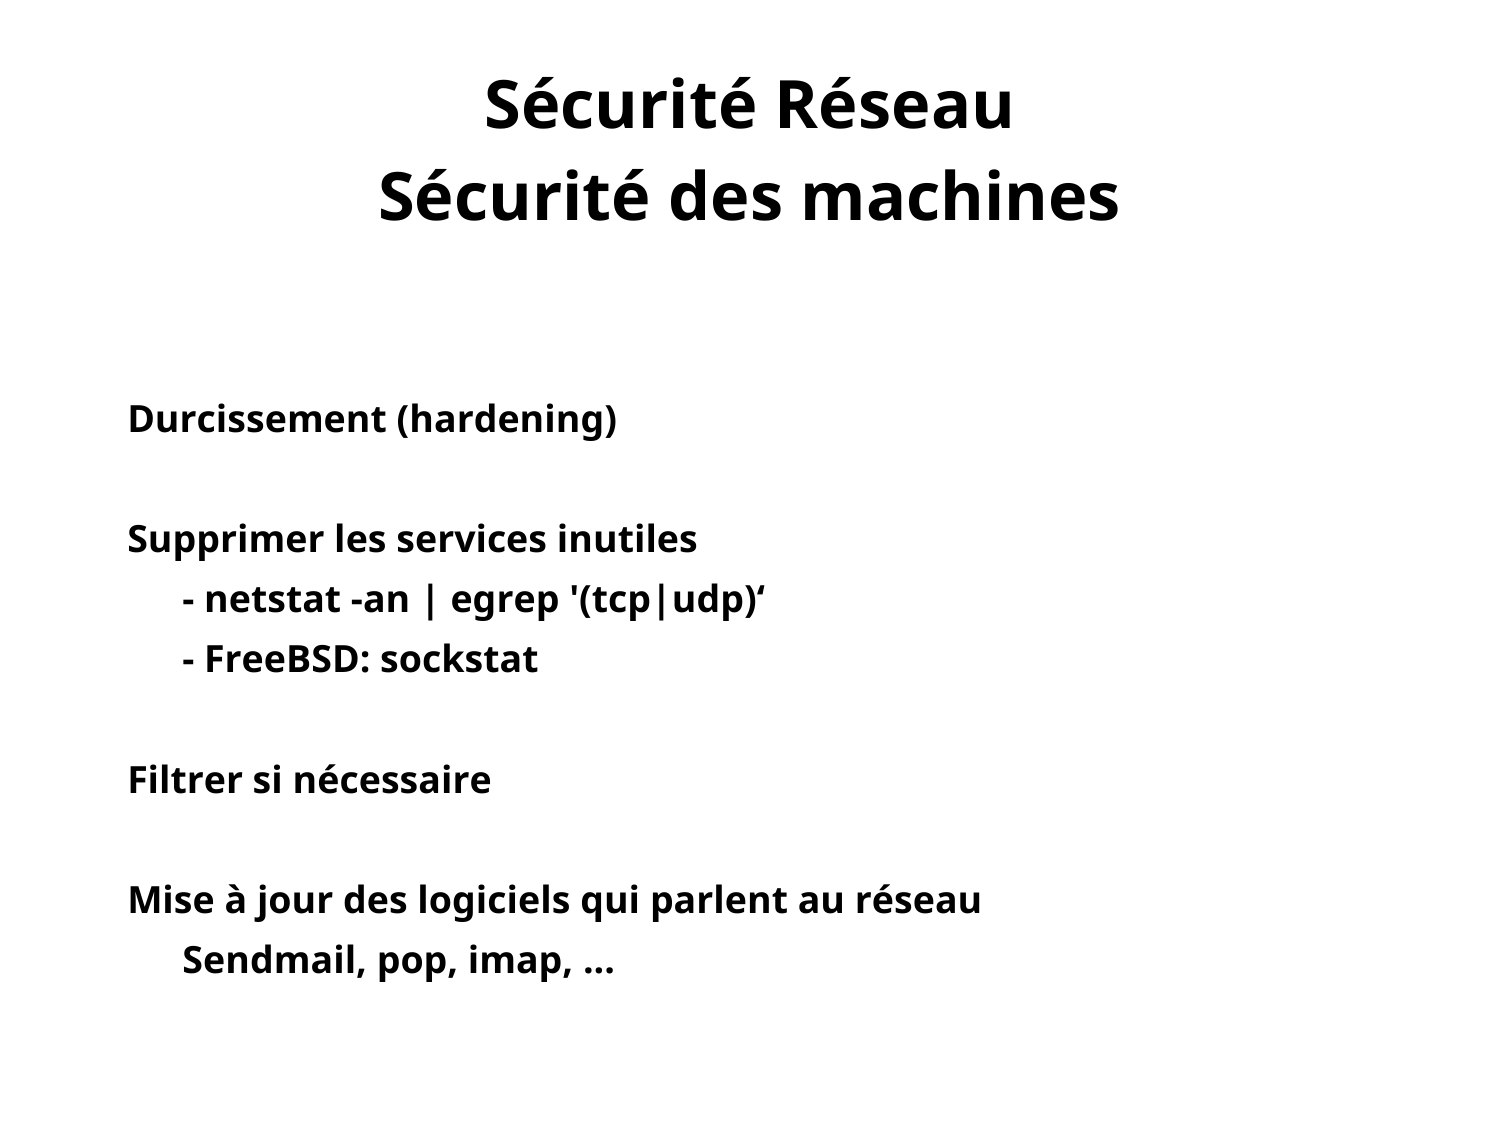

# Sécurité Réseau Sécurité des machines
Durcissement (hardening)
Supprimer les services inutiles
	- netstat -an | egrep '(tcp|udp)‘
	- FreeBSD: sockstat
Filtrer si nécessaire
Mise à jour des logiciels qui parlent au réseau
	Sendmail, pop, imap, ...